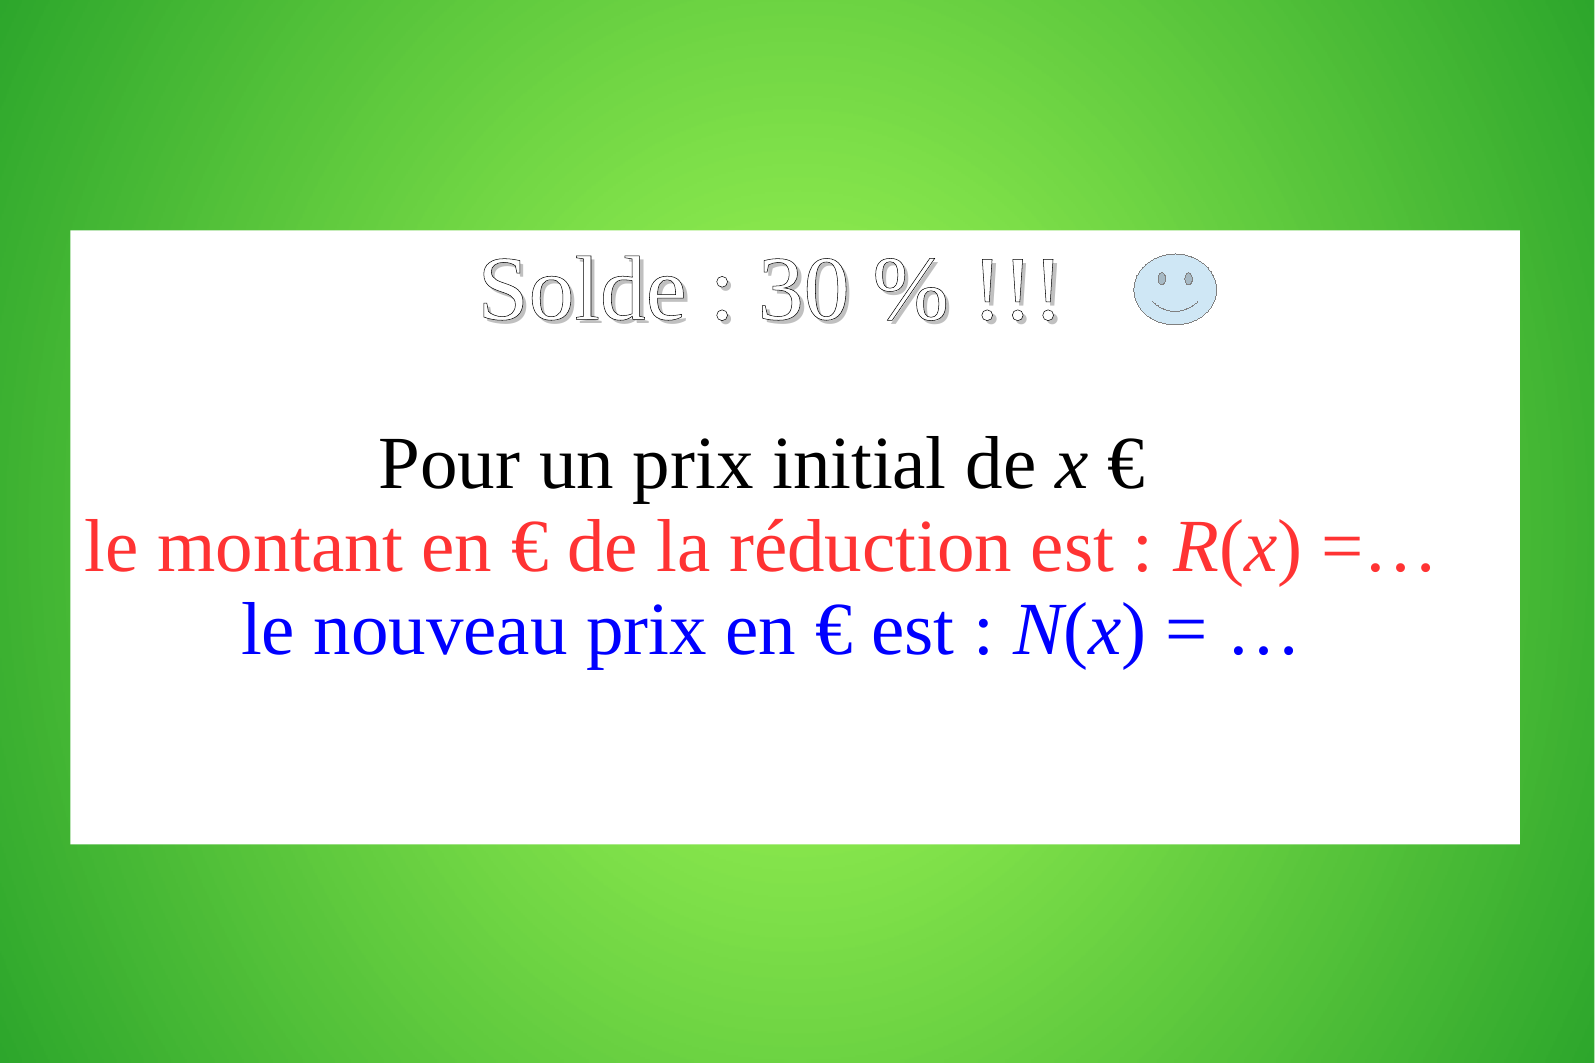

Solde : 30 % !!!
Pour un prix initial de x €
le montant en € de la réduction est : R(x) =…
le nouveau prix en € est : N(x) = …